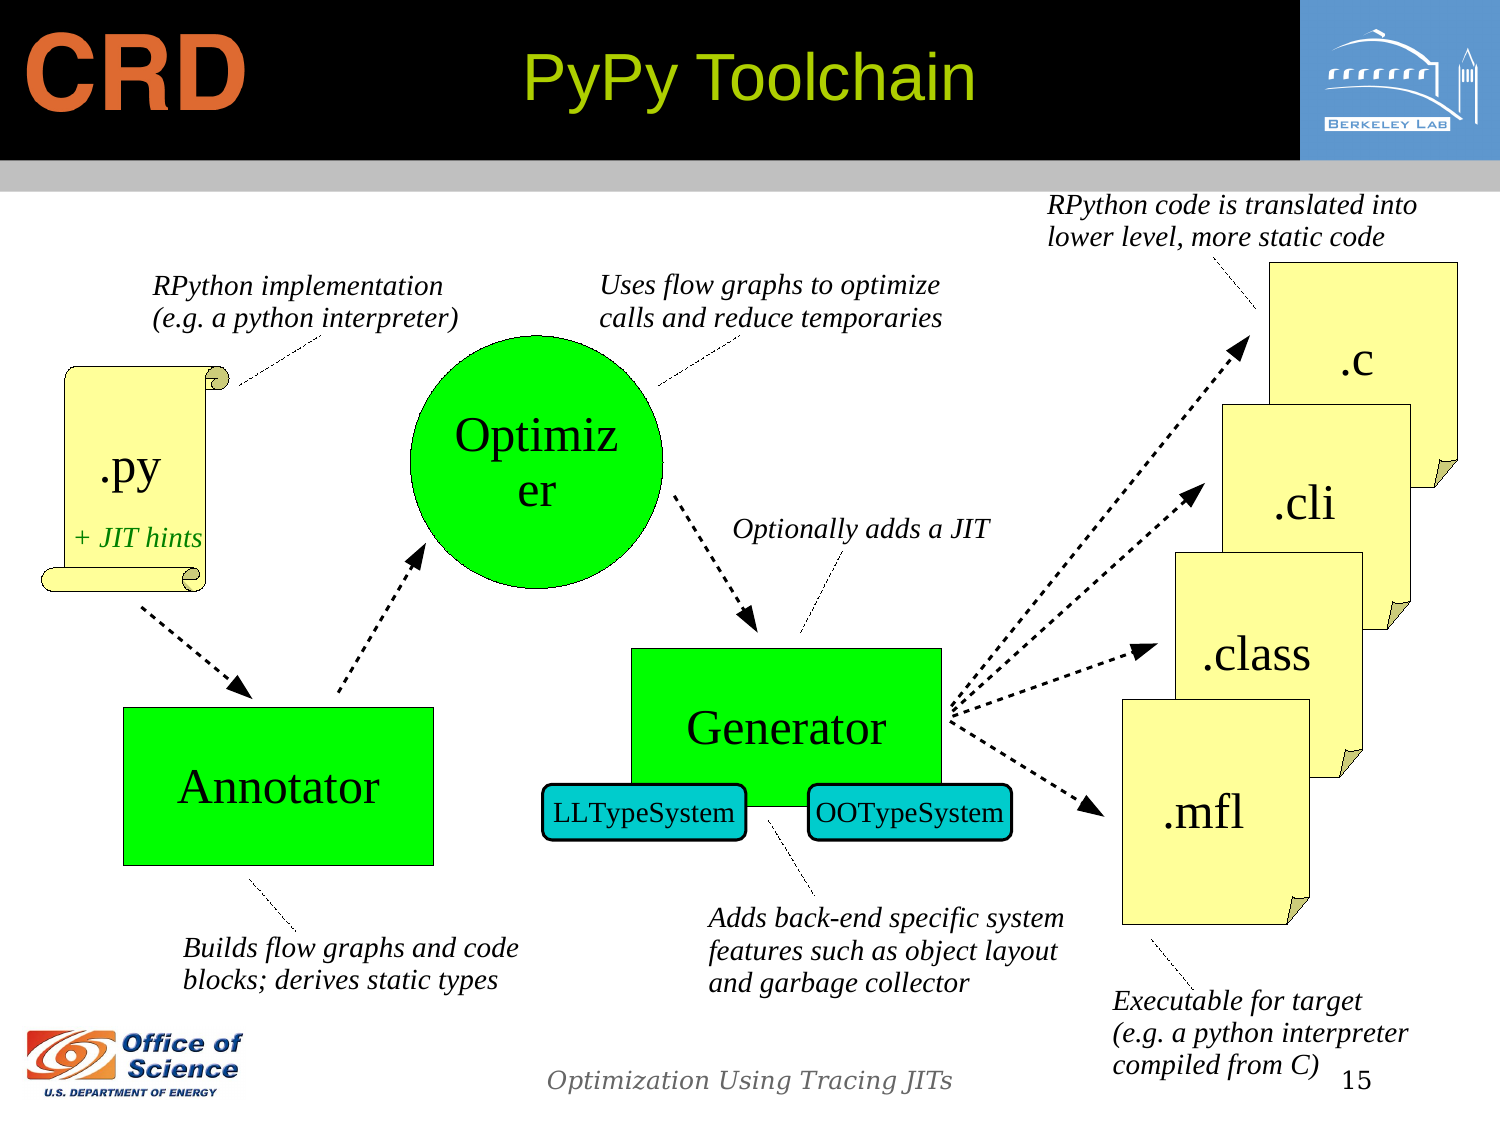

# PyPy Toolchain
RPython code is translated into lower level, more static code
Uses flow graphs to optimize calls and reduce temporaries
RPython implementation
(e.g. a python interpreter)
.c
Optimizer
.py
.cli
Optionally adds a JIT
+ JIT hints
.class
Generator
Annotator
.mfl
LLTypeSystem
OOTypeSystem
Adds back-end specific system features such as object layout and garbage collector
Builds flow graphs and code blocks; derives static types
Executable for target
(e.g. a python interpreter compiled from C)
Optimization Using Tracing JITs
15